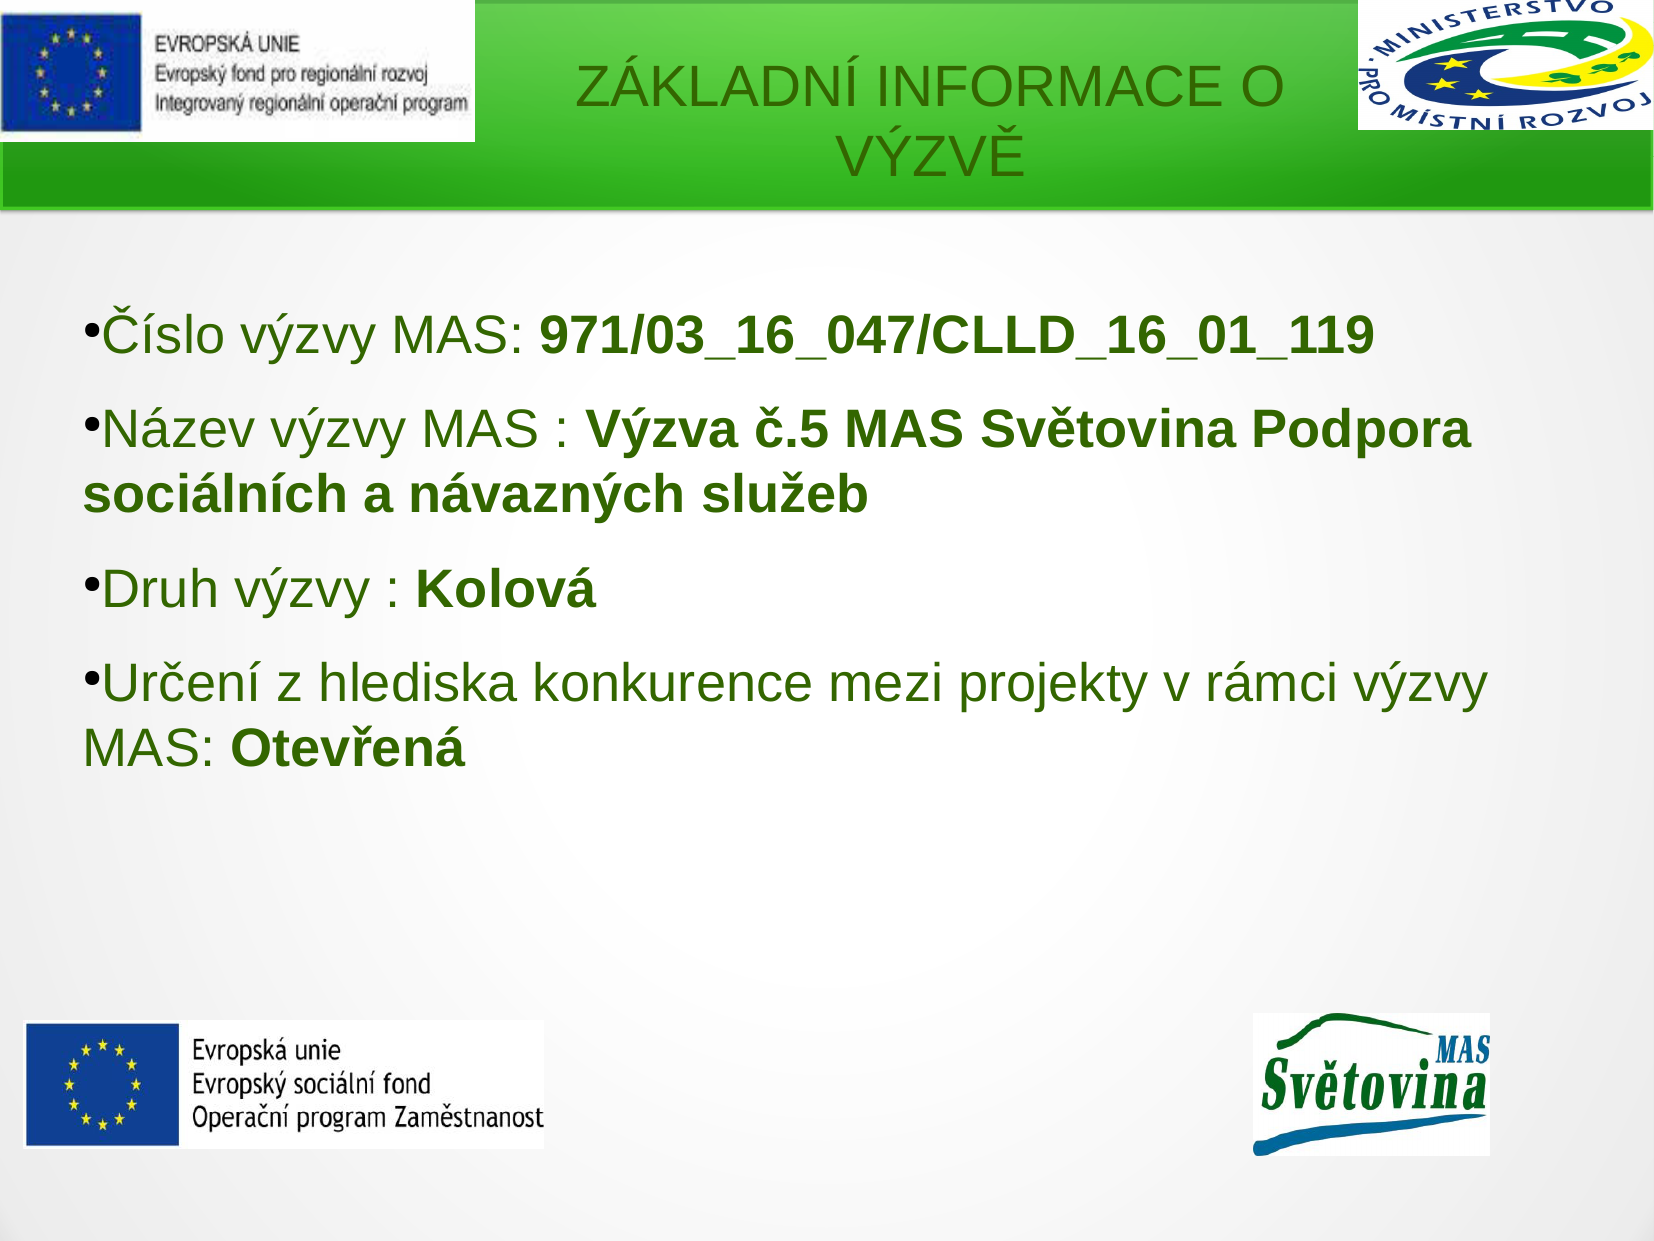

# ZÁKLADNÍ INFORMACE O VÝZVĚ
Číslo výzvy MAS: 971/03_16_047/CLLD_16_01_119
Název výzvy MAS : Výzva č.5 MAS Světovina Podpora sociálních a návazných služeb
Druh výzvy : Kolová
Určení z hlediska konkurence mezi projekty v rámci výzvy MAS: Otevřená